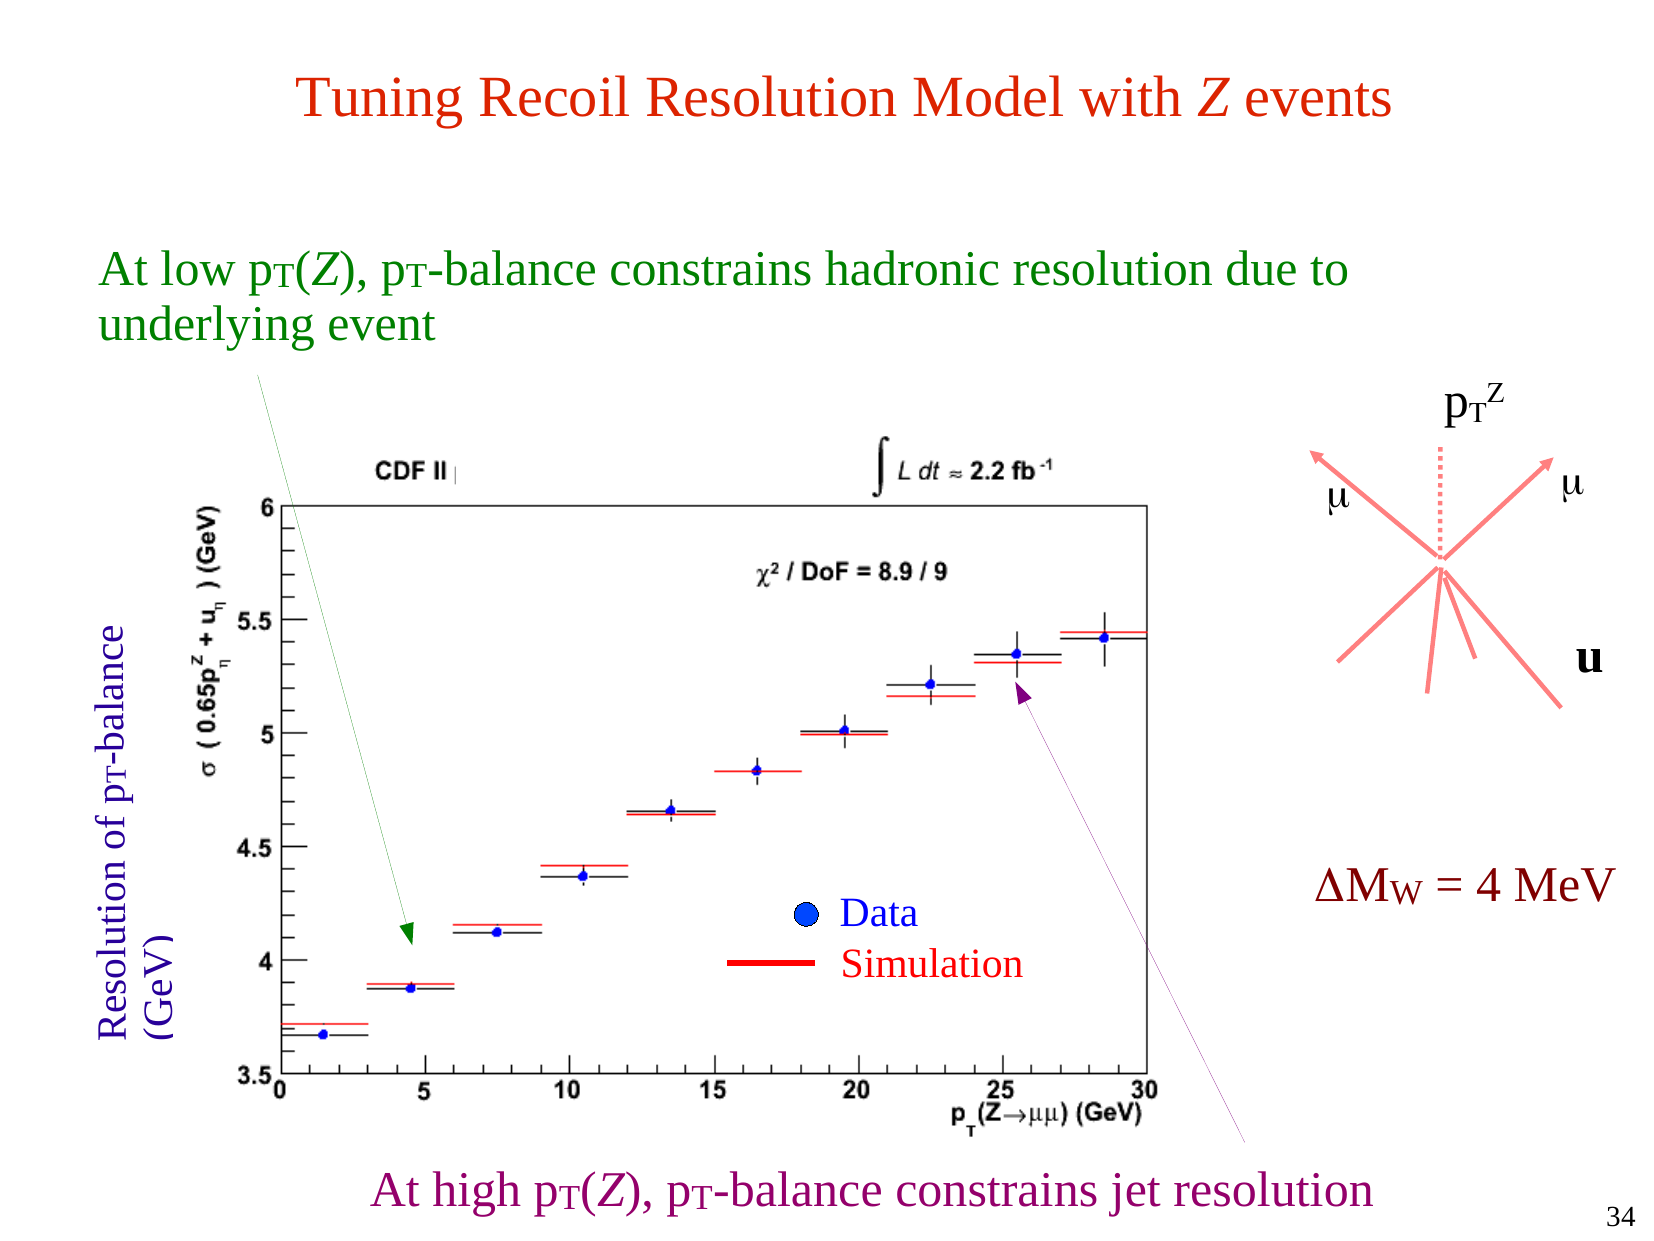

# Tuning Recoil Resolution Model with Z events
At low pT(Z), pT-balance constrains hadronic resolution due to
underlying event
pTZ
μ
μ
u
Resolution of pT-balance (GeV)
ΔMW = 4 MeV
Data
Simulation
At high pT(Z), pT-balance constrains jet resolution
34